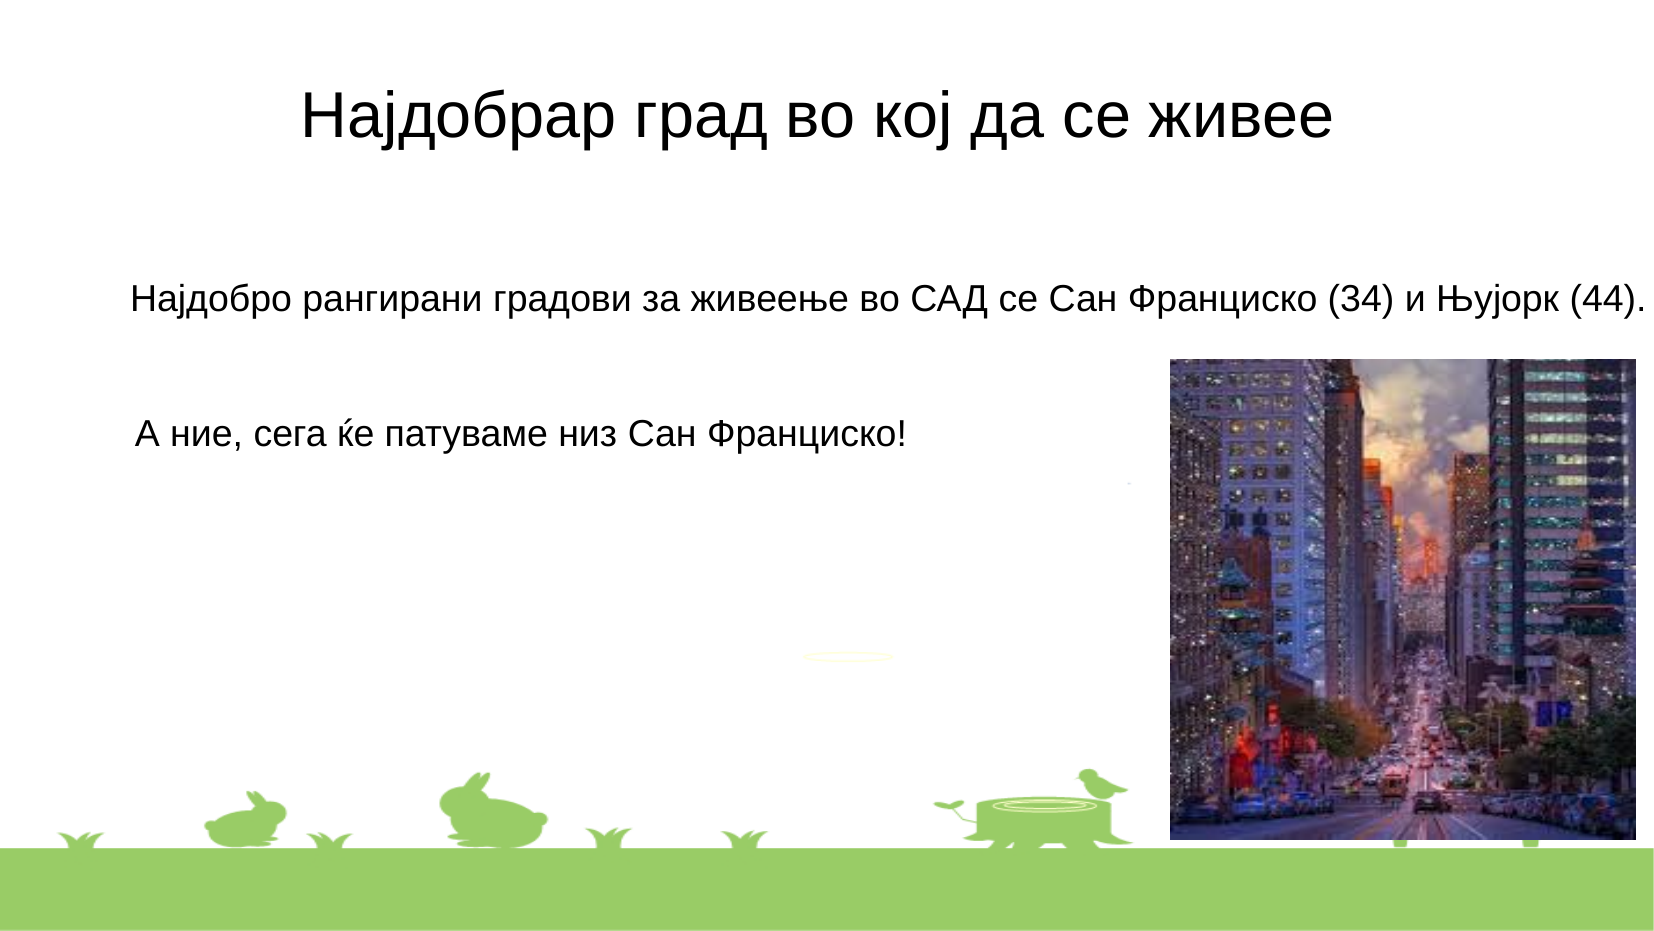

# Најдобрар град во кој да се живее
 Најдобро рангирани градови за живеење во САД се Сан Франциско (34) и Њујорк (44).
А ние, сега ќе патуваме низ Сан Франциско!